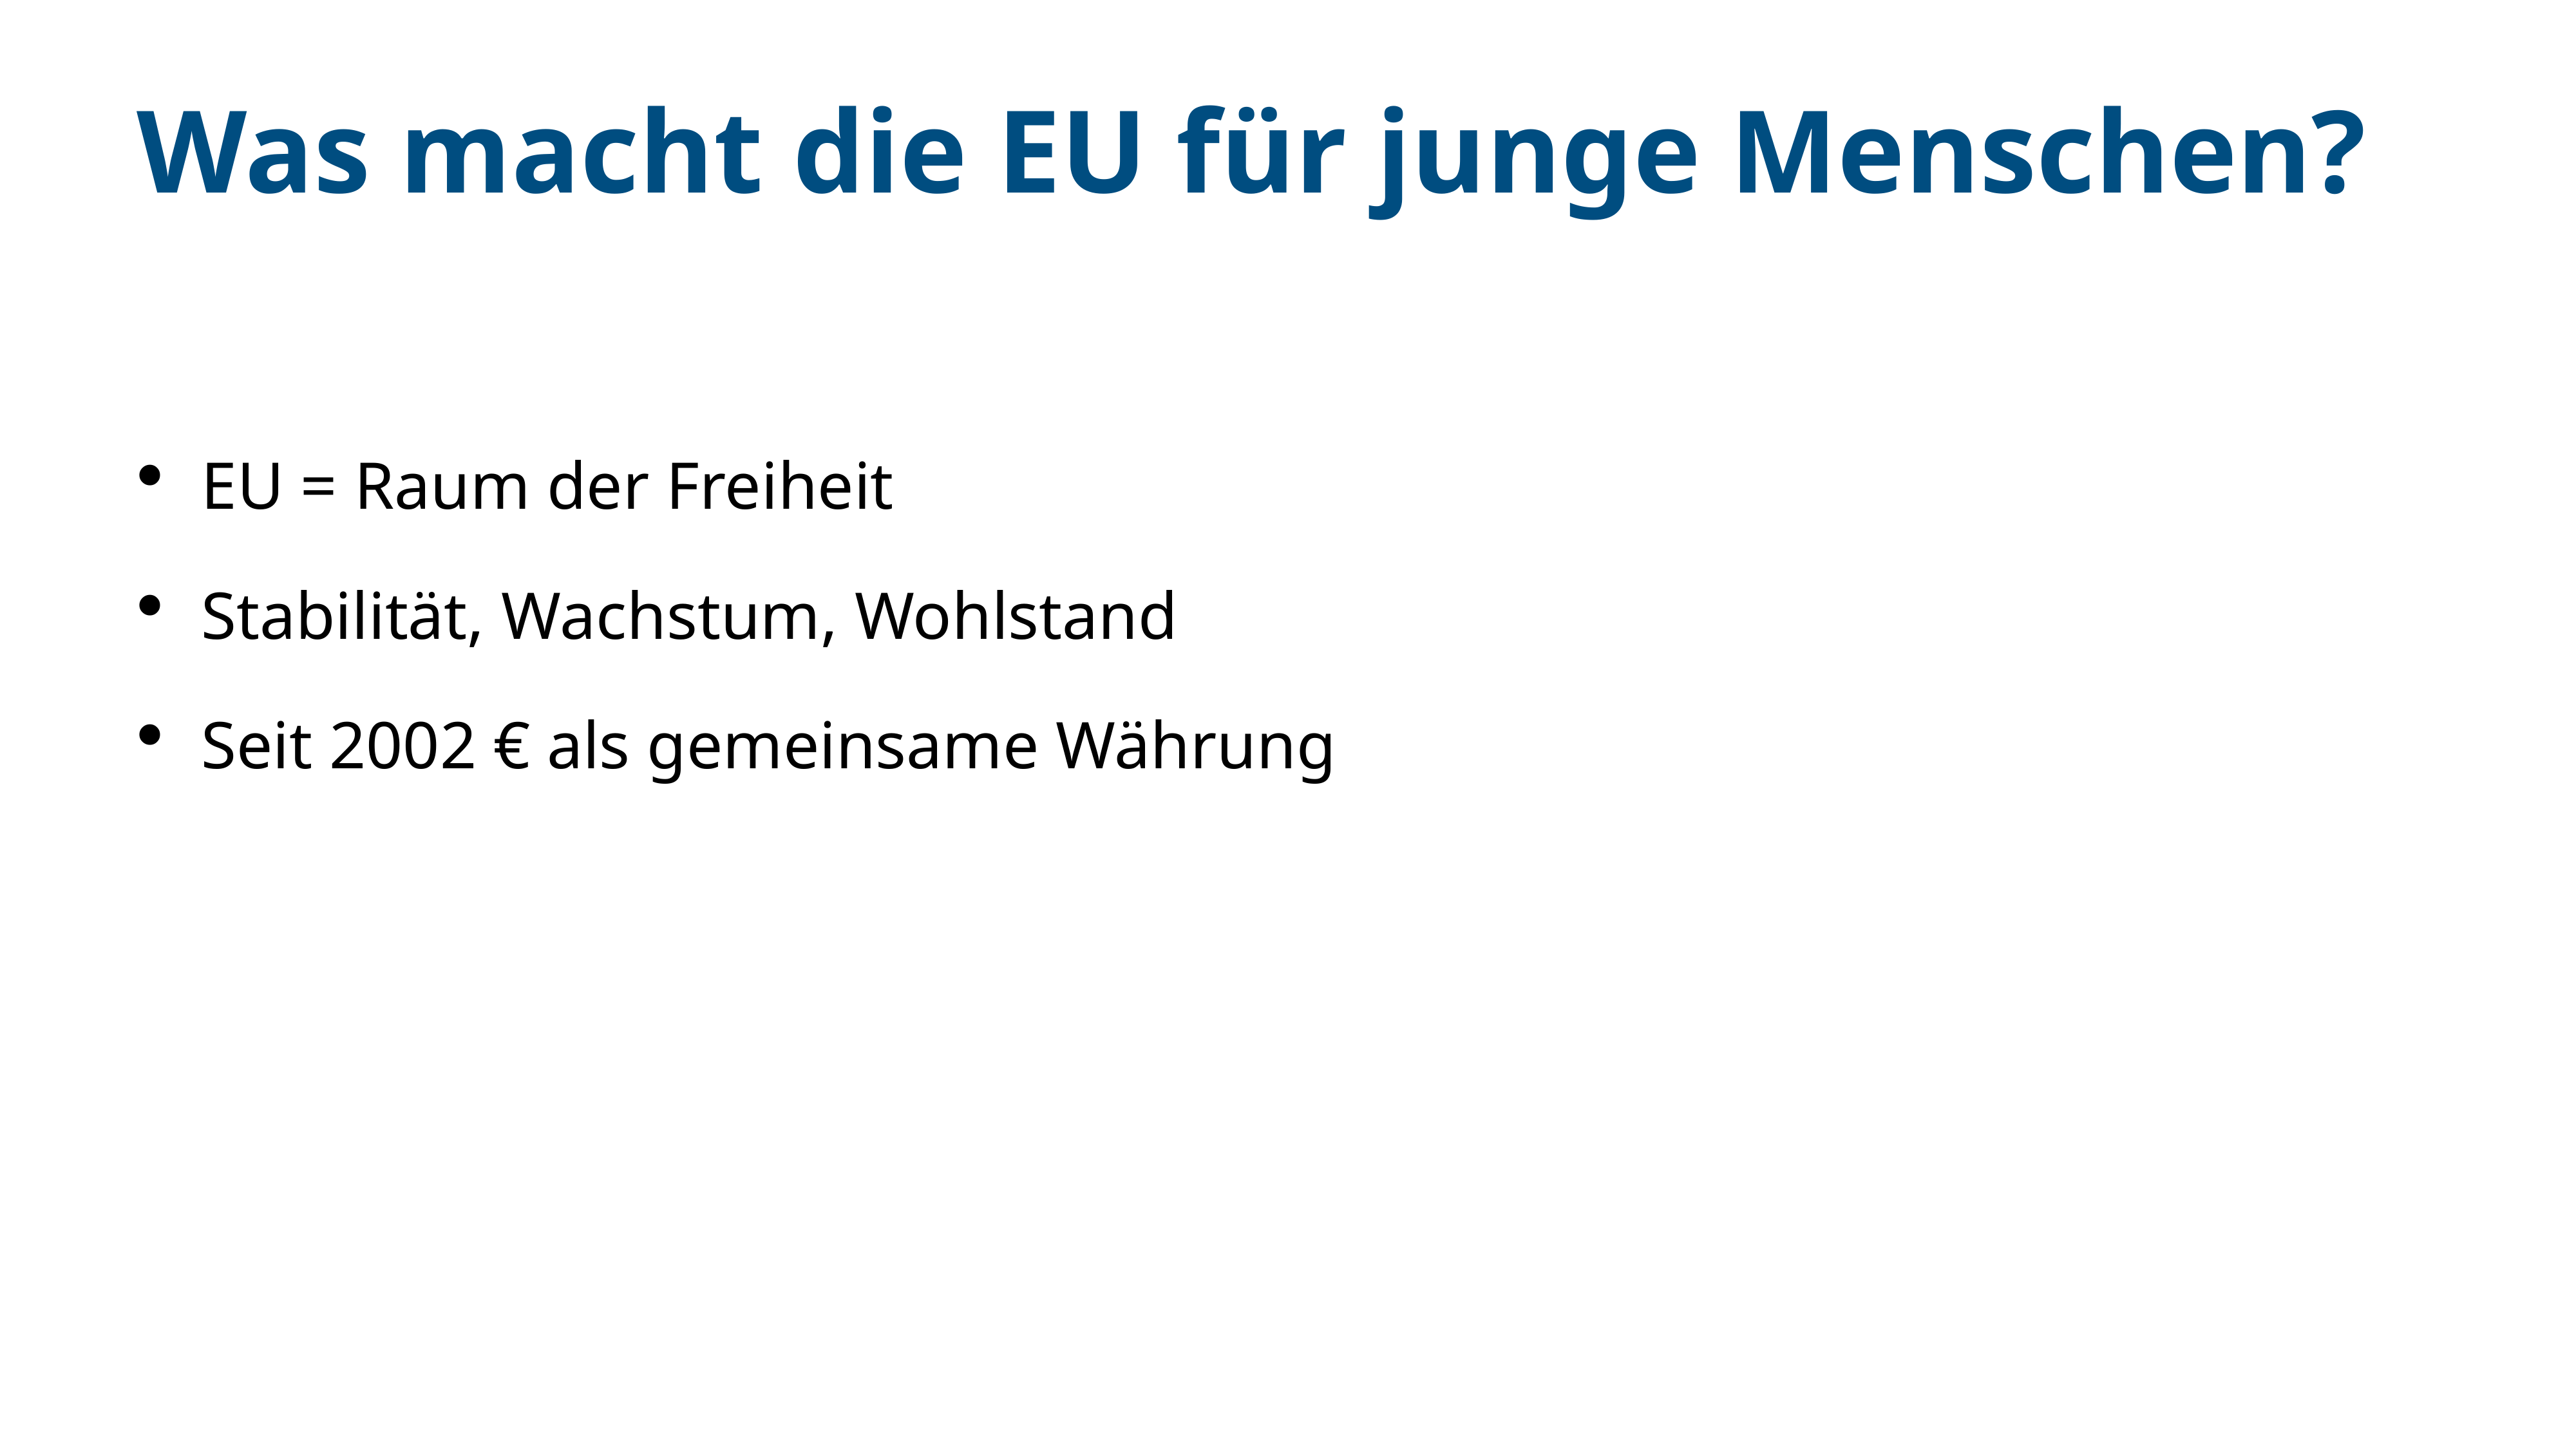

# Was macht die EU für junge Menschen?
EU = Raum der Freiheit
Stabilität, Wachstum, Wohlstand
Seit 2002 € als gemeinsame Währung